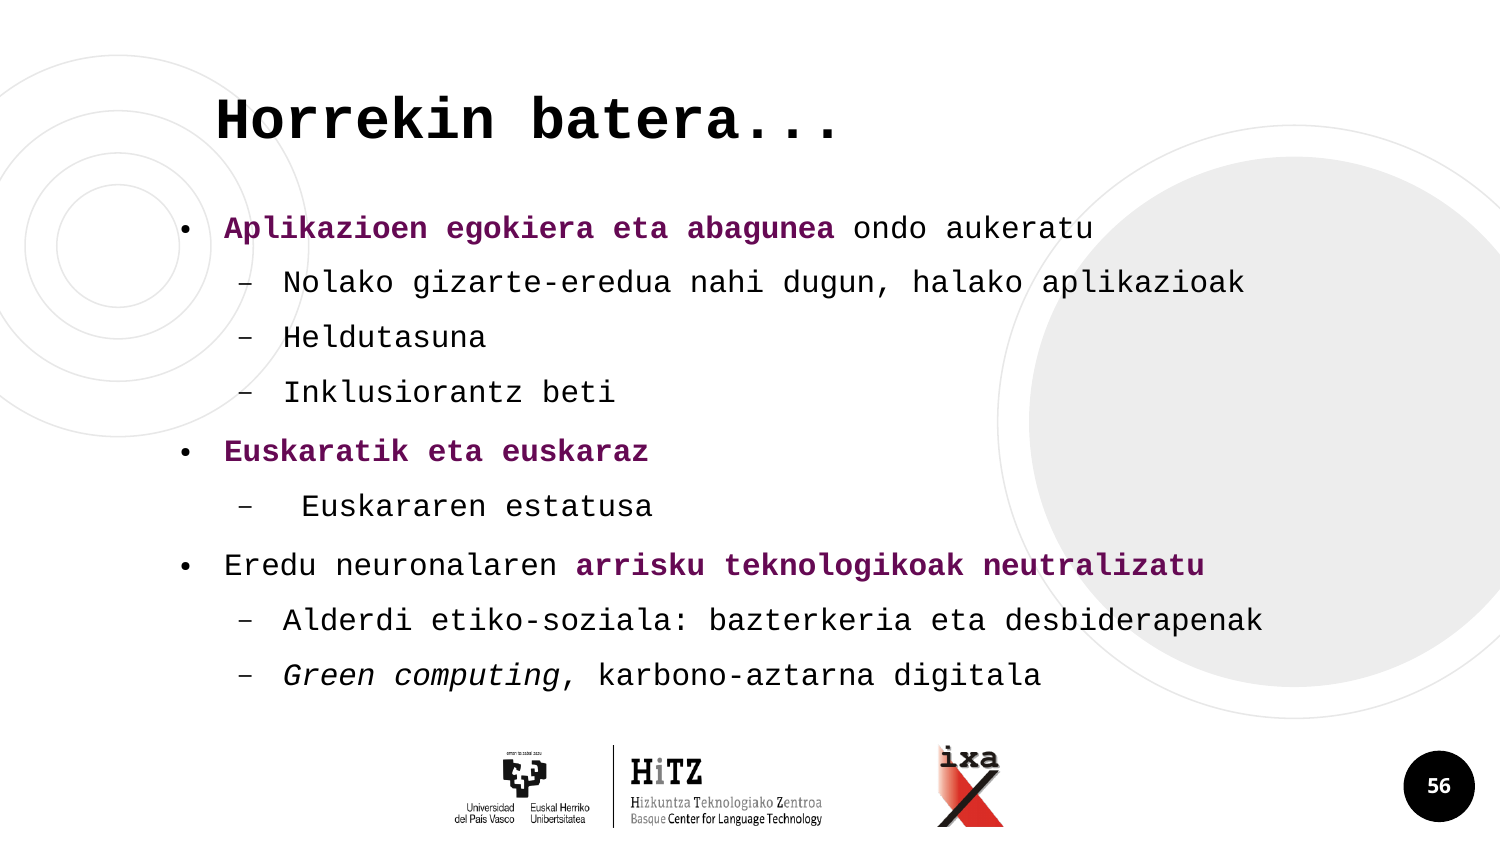

Horrekin batera...
# Aplikazioen egokiera eta abagunea ondo aukeratu
Nolako gizarte-eredua nahi dugun, halako aplikazioak
Heldutasuna
Inklusiorantz beti
Euskaratik eta euskaraz
 Euskararen estatusa
Eredu neuronalaren arrisku teknologikoak neutralizatu
Alderdi etiko-soziala: bazterkeria eta desbiderapenak
Green computing, karbono-aztarna digitala